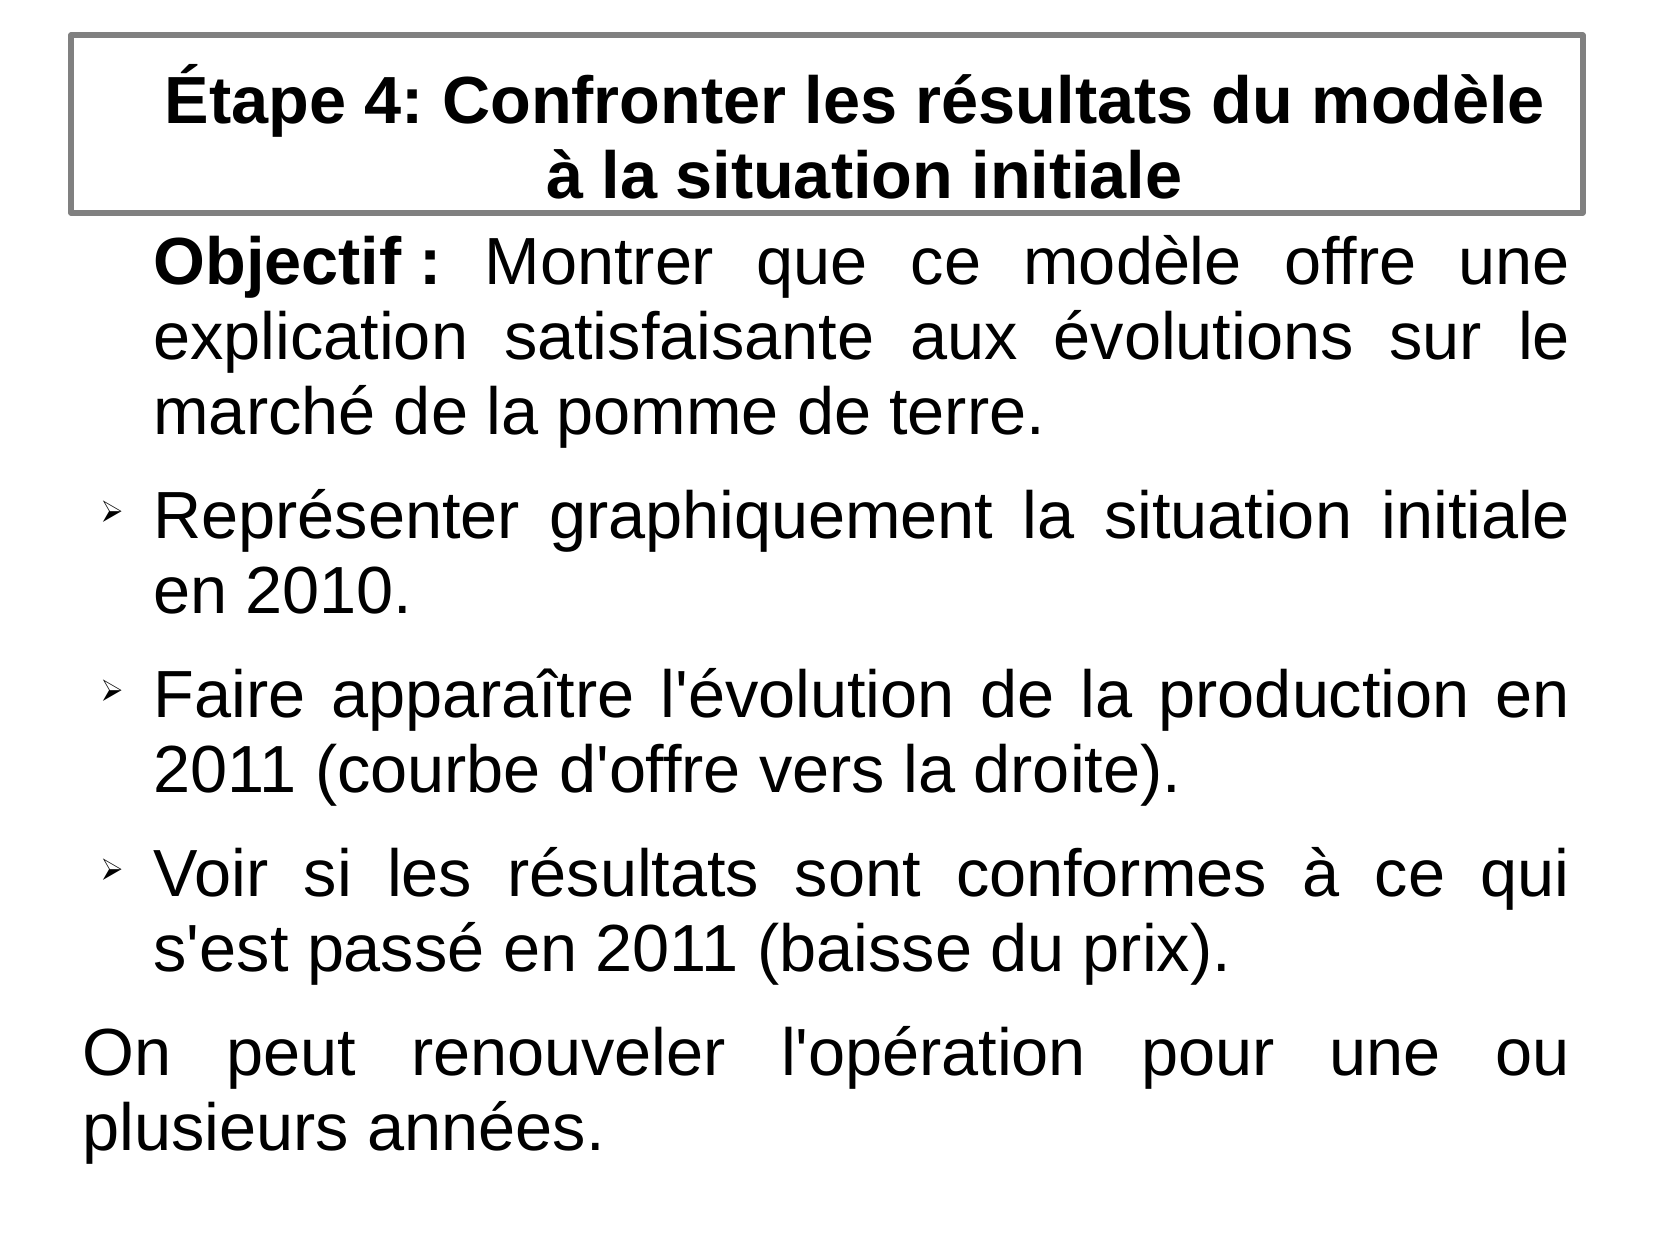

Étape 4: Confronter les résultats du modèle
à la situation initiale
# Objectif : Montrer que ce modèle offre une explication satisfaisante aux évolutions sur le marché de la pomme de terre.
Représenter graphiquement la situation initiale en 2010.
Faire apparaître l'évolution de la production en 2011 (courbe d'offre vers la droite).
Voir si les résultats sont conformes à ce qui s'est passé en 2011 (baisse du prix).
On peut renouveler l'opération pour une ou plusieurs années.